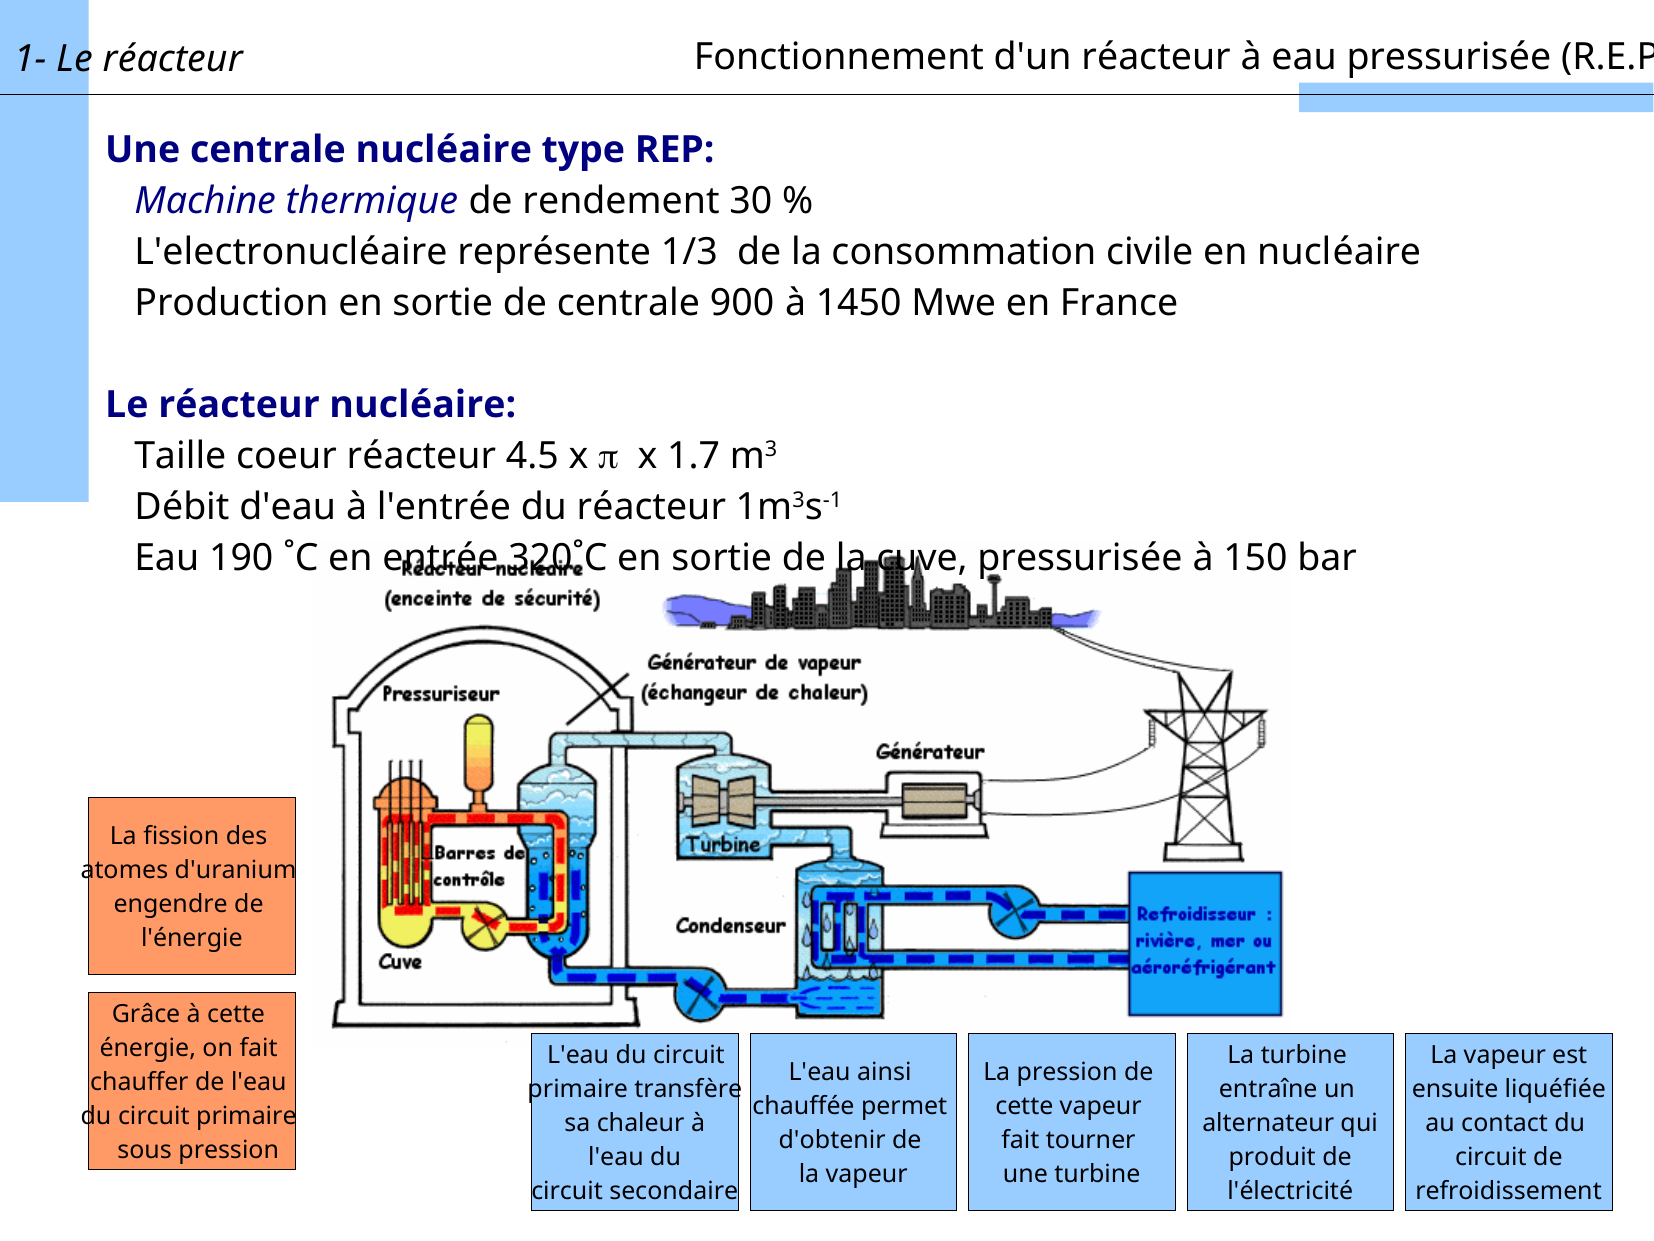

Fonctionnement d'un réacteur à eau pressurisée (R.E.P)
1- Le réacteur
Une centrale nucléaire type REP:
 Machine thermique de rendement 30 %
 L'electronucléaire représente 1/3 de la consommation civile en nucléaire
 Production en sortie de centrale 900 à 1450 Mwe en France
Le réacteur nucléaire:
 Taille coeur réacteur 4.5 x  x 1.7 m3
 Débit d'eau à l'entrée du réacteur 1m3s-1
 Eau 190 ˚C en entrée 320˚C en sortie de la cuve, pressurisée à 150 bar
La fission des
atomes d'uranium
engendre de
l'énergie
Grâce à cette
énergie, on fait
chauffer de l'eau
du circuit primaire
 sous pression
 L'eau du circuit
 primaire transfère
sa chaleur à
 l'eau du
circuit secondaire
L'eau ainsi
chauffée permet
d'obtenir de
la vapeur
La pression de
cette vapeur
fait tourner
une turbine
La turbine
entraîne un
alternateur qui
 produit de
l'électricité
La vapeur est
 ensuite liquéfiée
au contact du
circuit de
 refroidissement